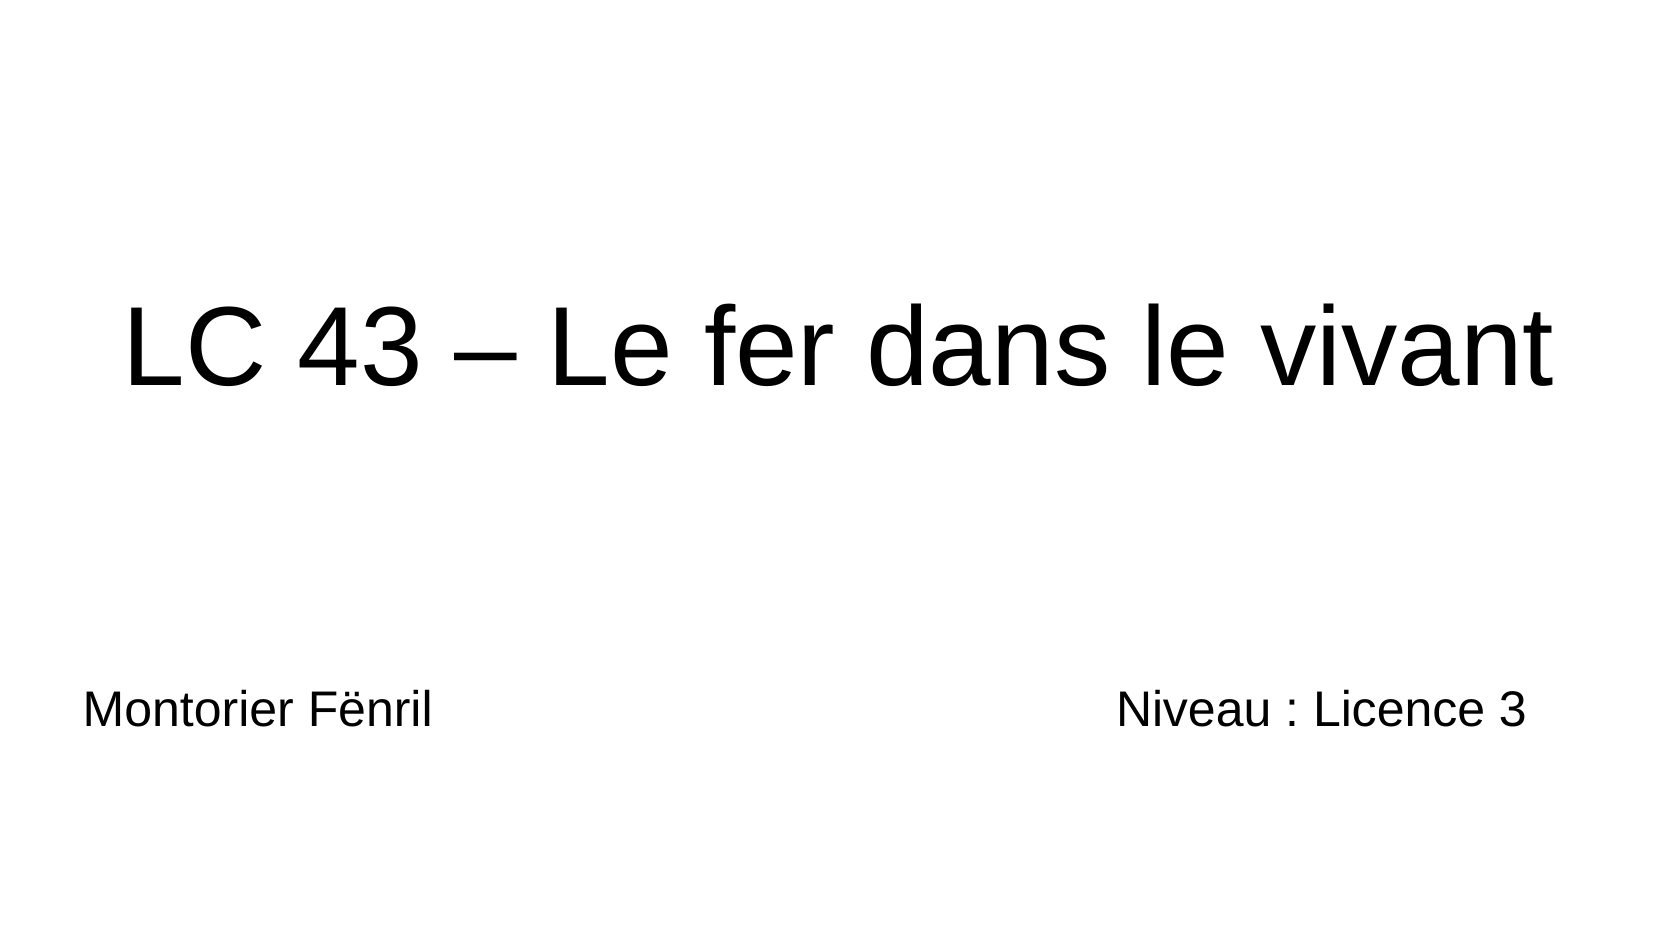

# LC 43 – Le fer dans le vivant
Montorier Fënril										Niveau : Licence 3